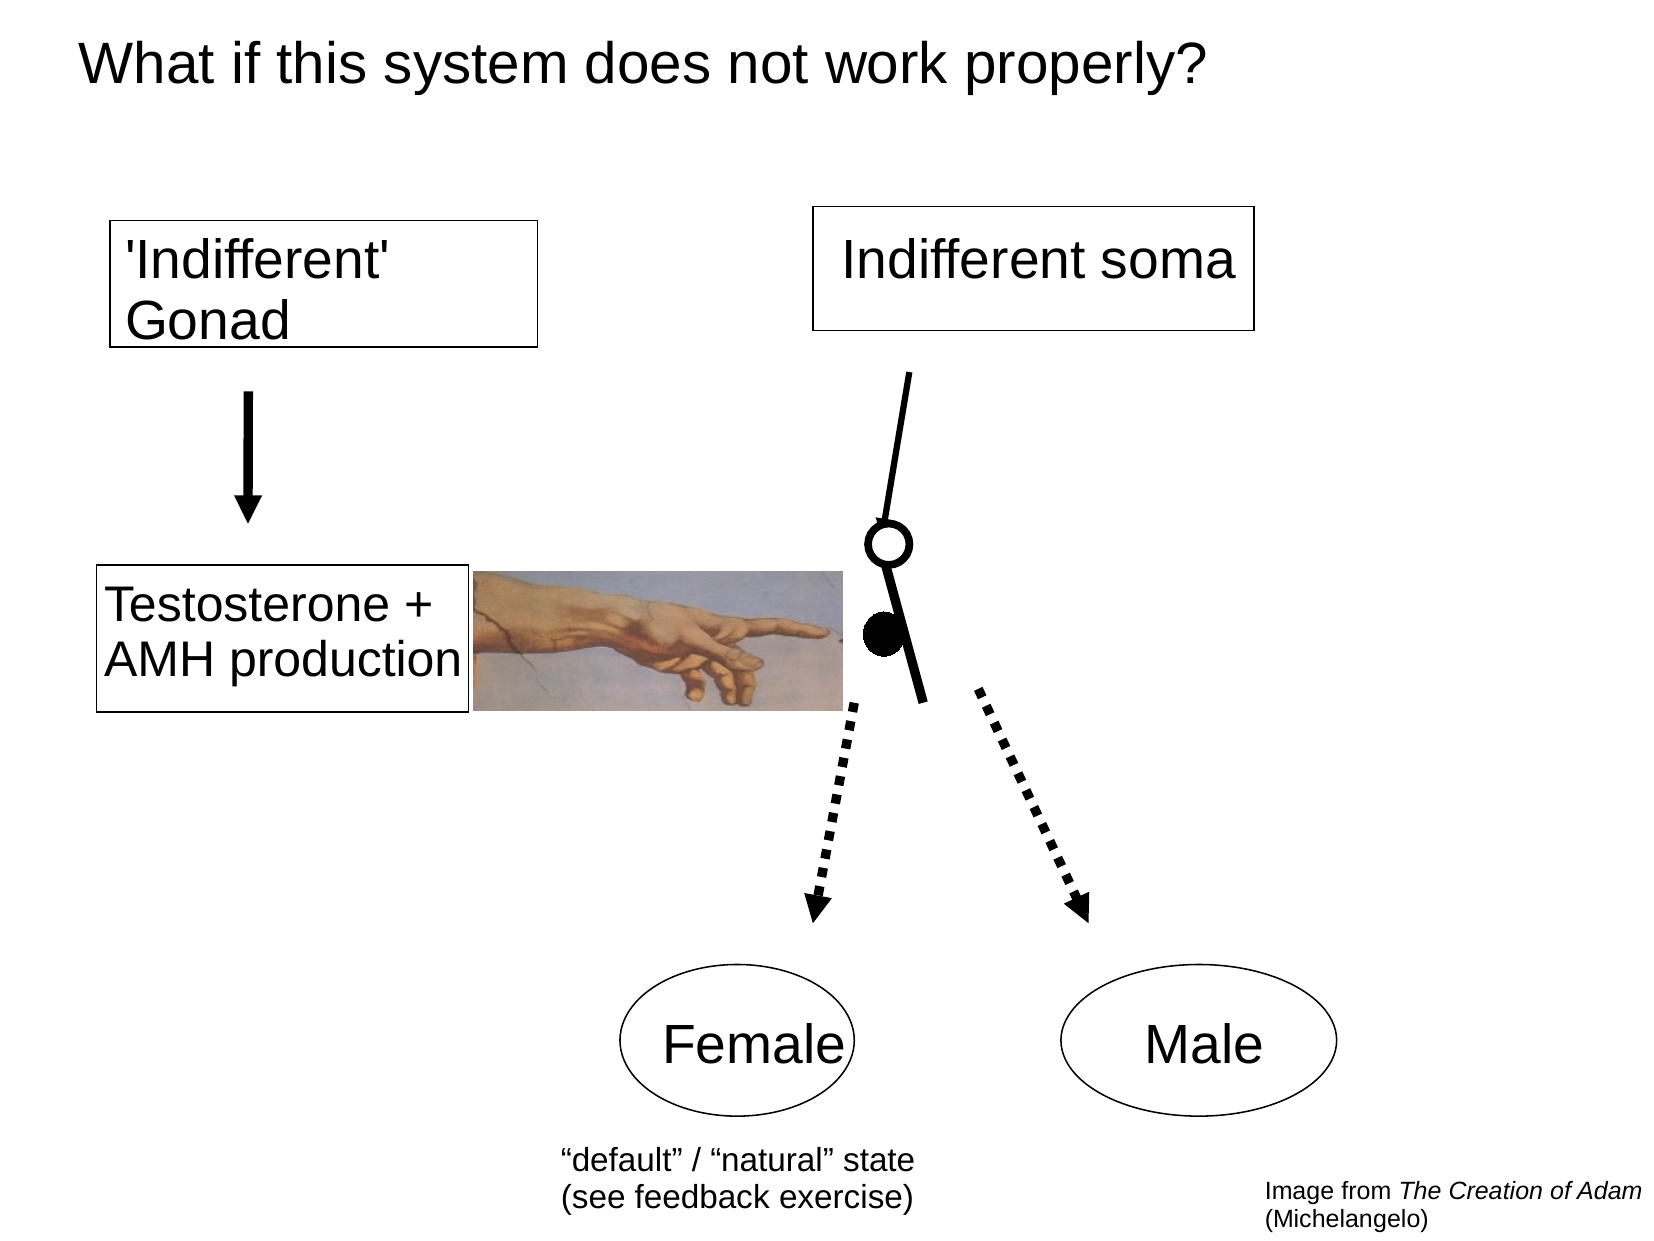

What if this system does not work properly?
'Indifferent' Gonad
Indifferent soma
Testosterone + AMH production
Female
Male
“default” / “natural” state (see feedback exercise)
Image from The Creation of Adam (Michelangelo)